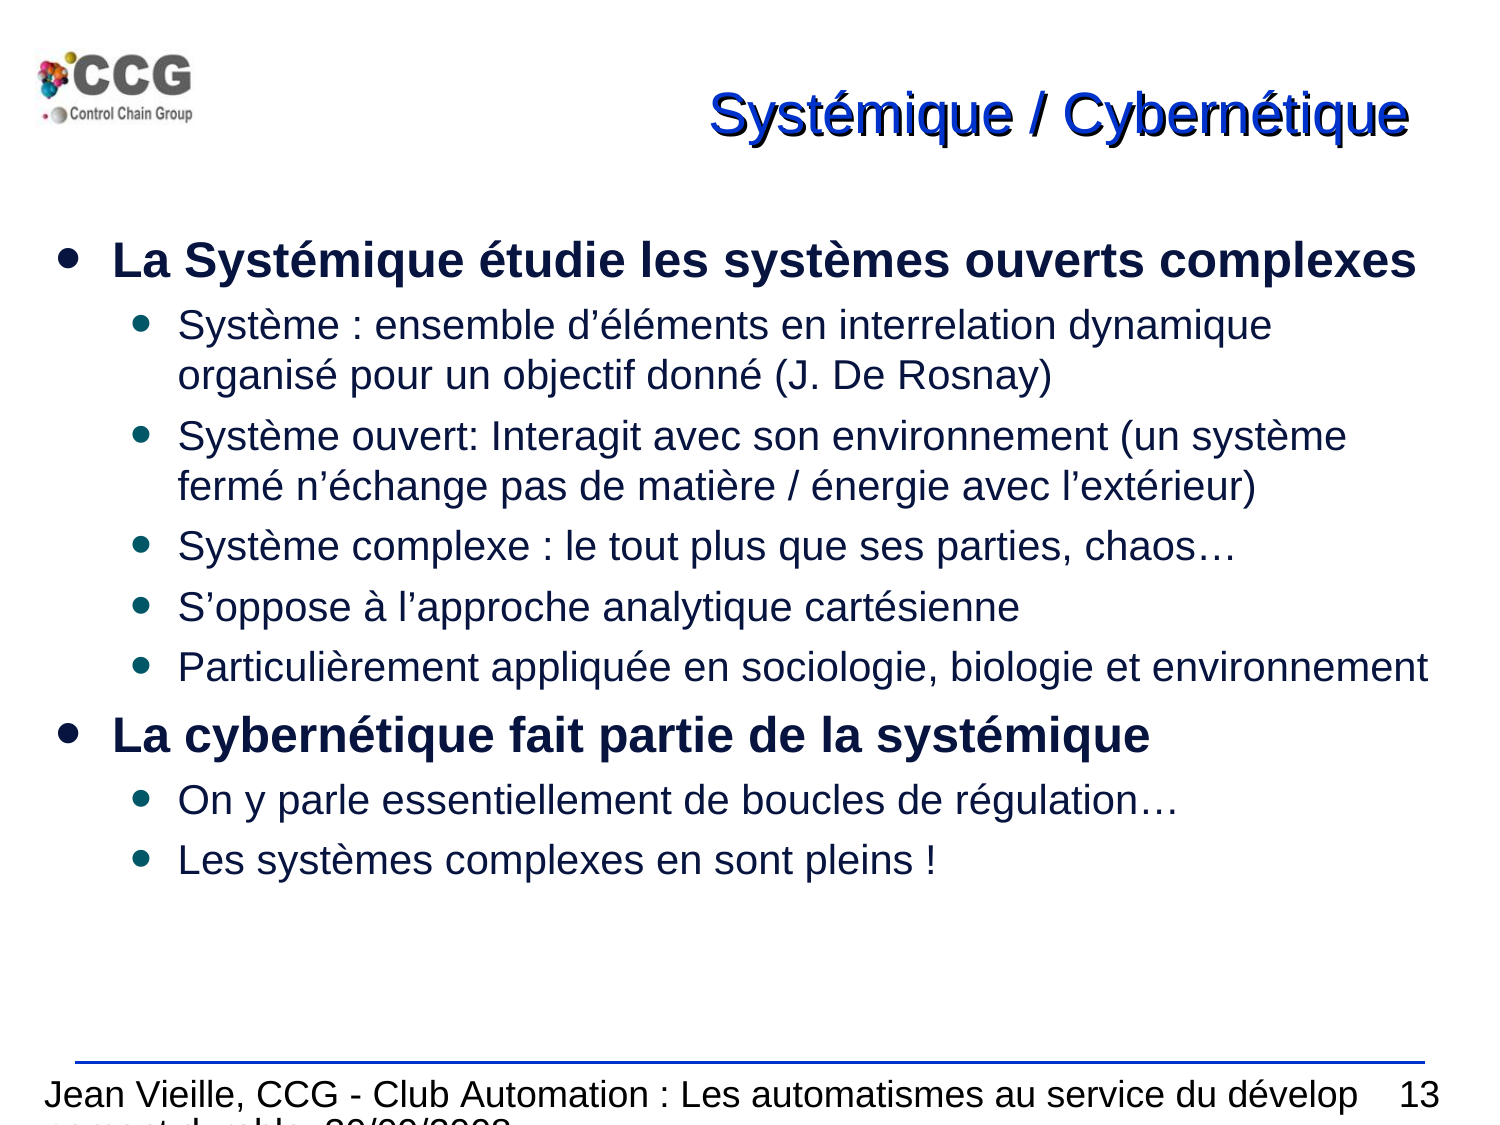

# Systémique / Cybernétique
La Systémique étudie les systèmes ouverts complexes
Système : ensemble d’éléments en interrelation dynamique organisé pour un objectif donné (J. De Rosnay)
Système ouvert: Interagit avec son environnement (un système fermé n’échange pas de matière / énergie avec l’extérieur)
Système complexe : le tout plus que ses parties, chaos…
S’oppose à l’approche analytique cartésienne
Particulièrement appliquée en sociologie, biologie et environnement
La cybernétique fait partie de la systémique
On y parle essentiellement de boucles de régulation…
Les systèmes complexes en sont pleins !
Jean Vieille, CCG - Club Automation : Les automatismes au service du développement durable  30/09/2008
13